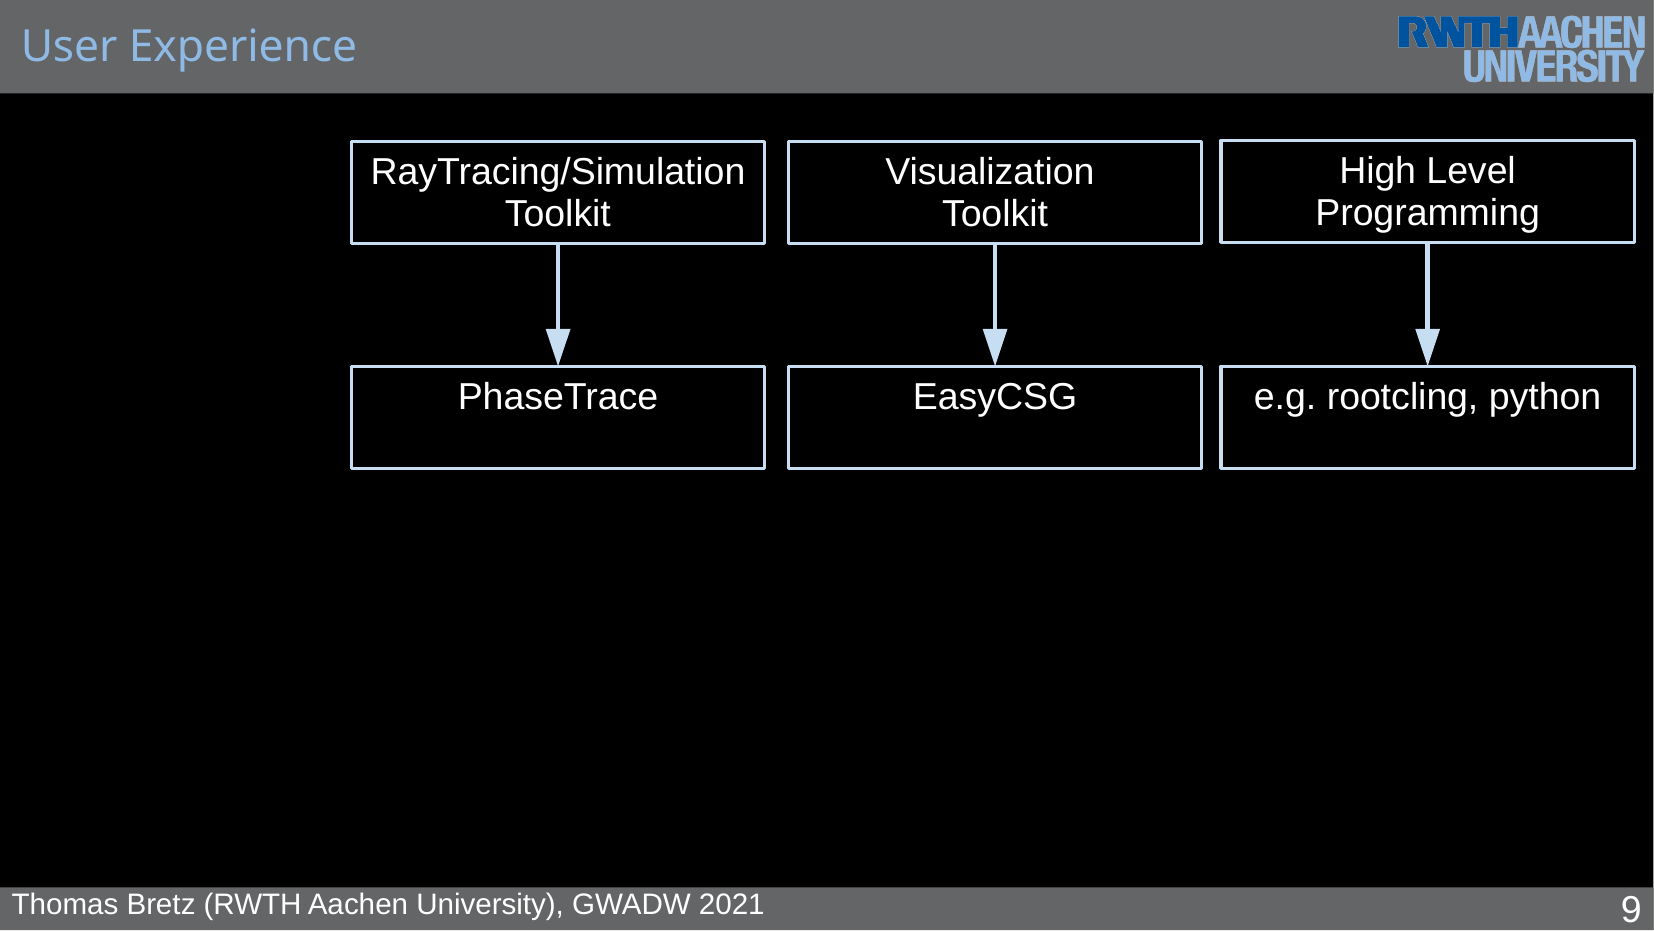

# User Experience
High Level
Programming
RayTracing/Simulation
Toolkit
Visualization
Toolkit
EasyCSG
e.g. rootcling, python
PhaseTrace
Thomas Bretz (RWTH Aachen University), GWADW 2021
9